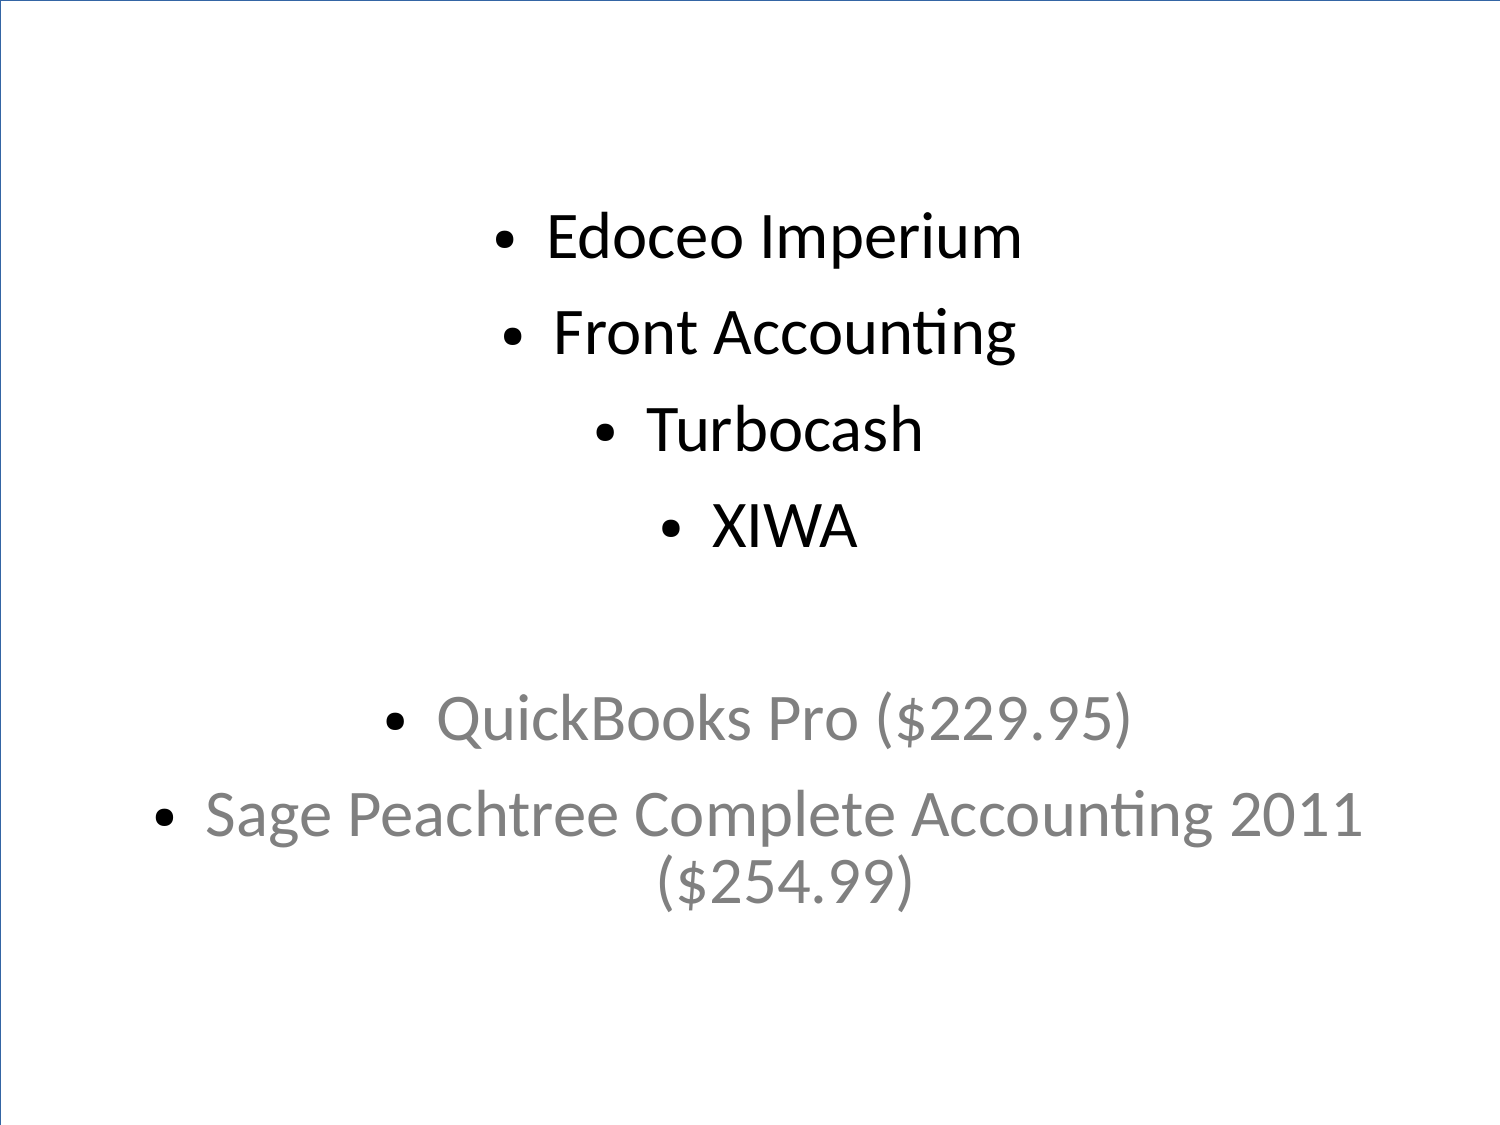

# Edoceo Imperium
Front Accounting
Turbocash
XIWA
QuickBooks Pro ($229.95)
Sage Peachtree Complete Accounting 2011 ($254.99)